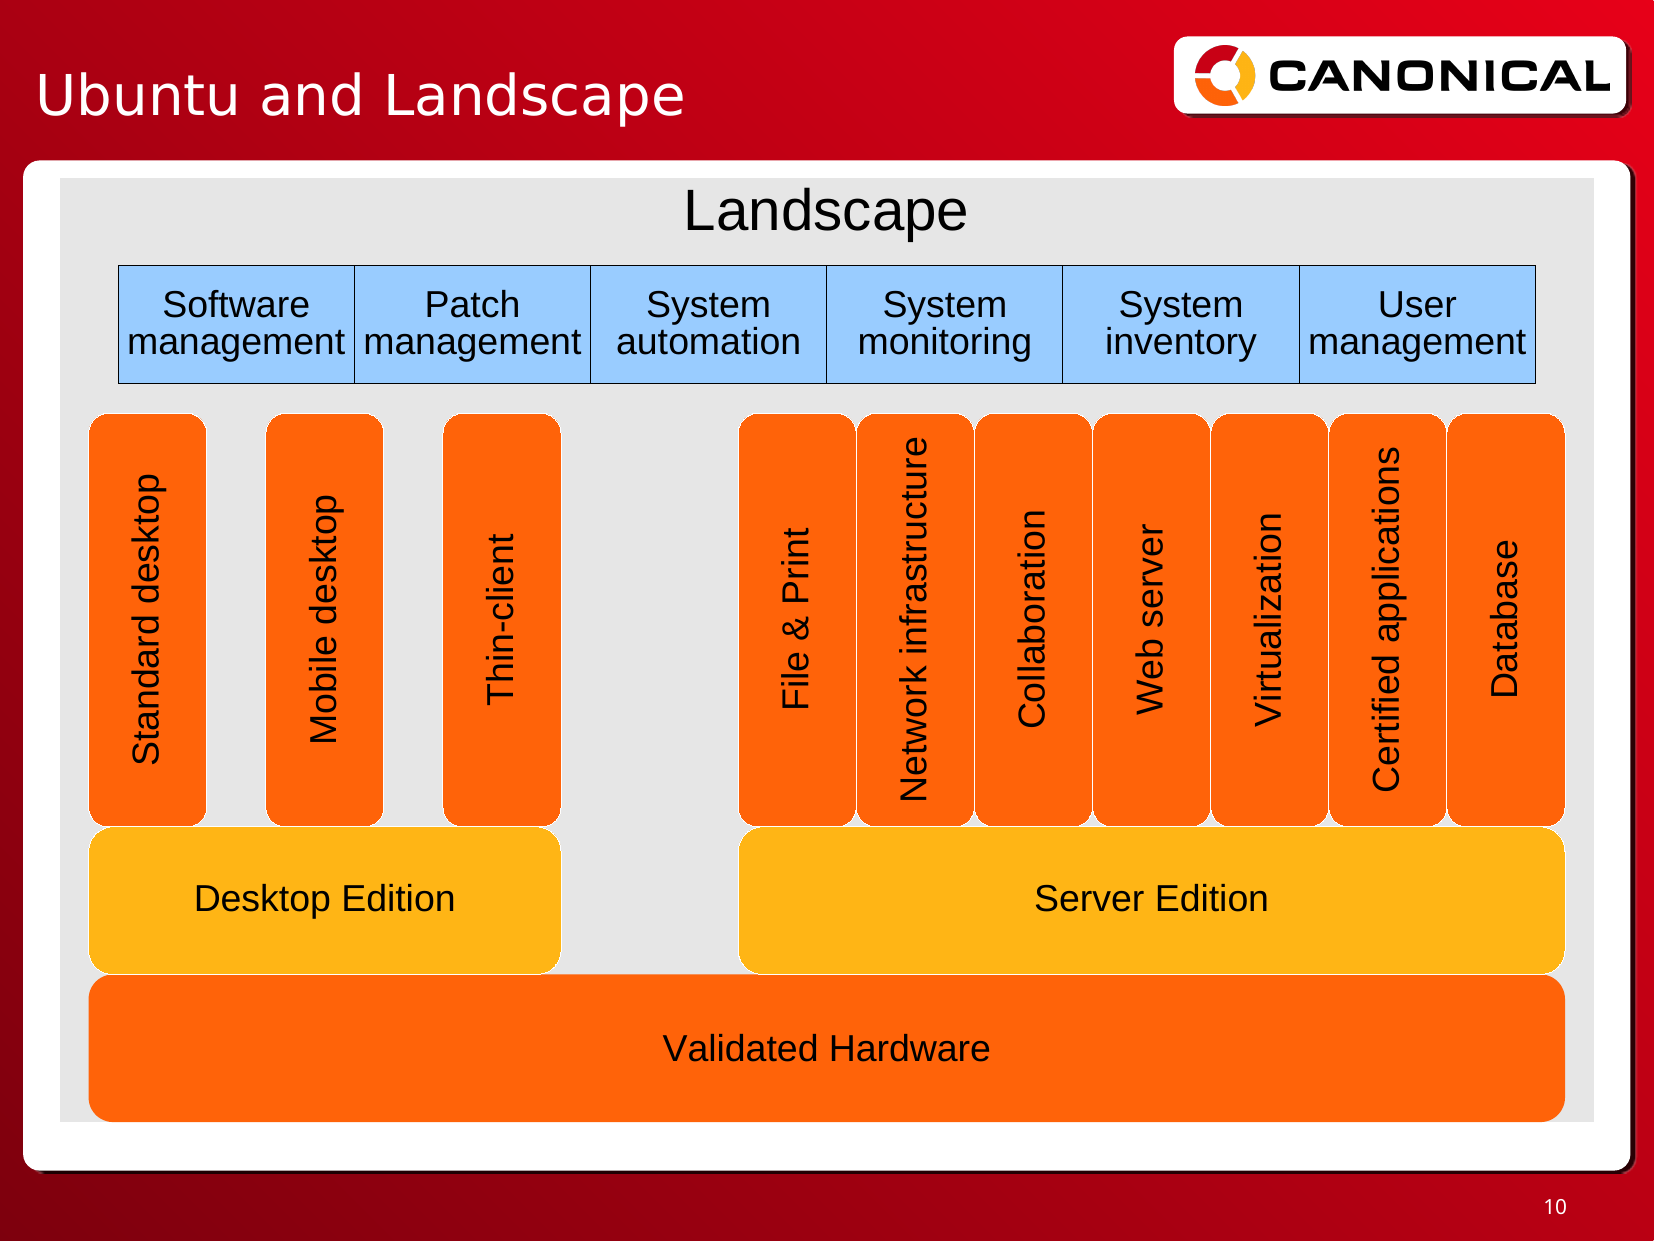

# Ubuntu and Landscape
Landscape
Software
management
Patch
management
System
automation
System
monitoring
System
inventory
User
management
Standard desktop
Mobile desktop
Thin-client
File & Print
Network infrastructure
Collaboration
Web server
Virtualization
Certified applications
Database
Desktop Edition
Server Edition
Validated Hardware